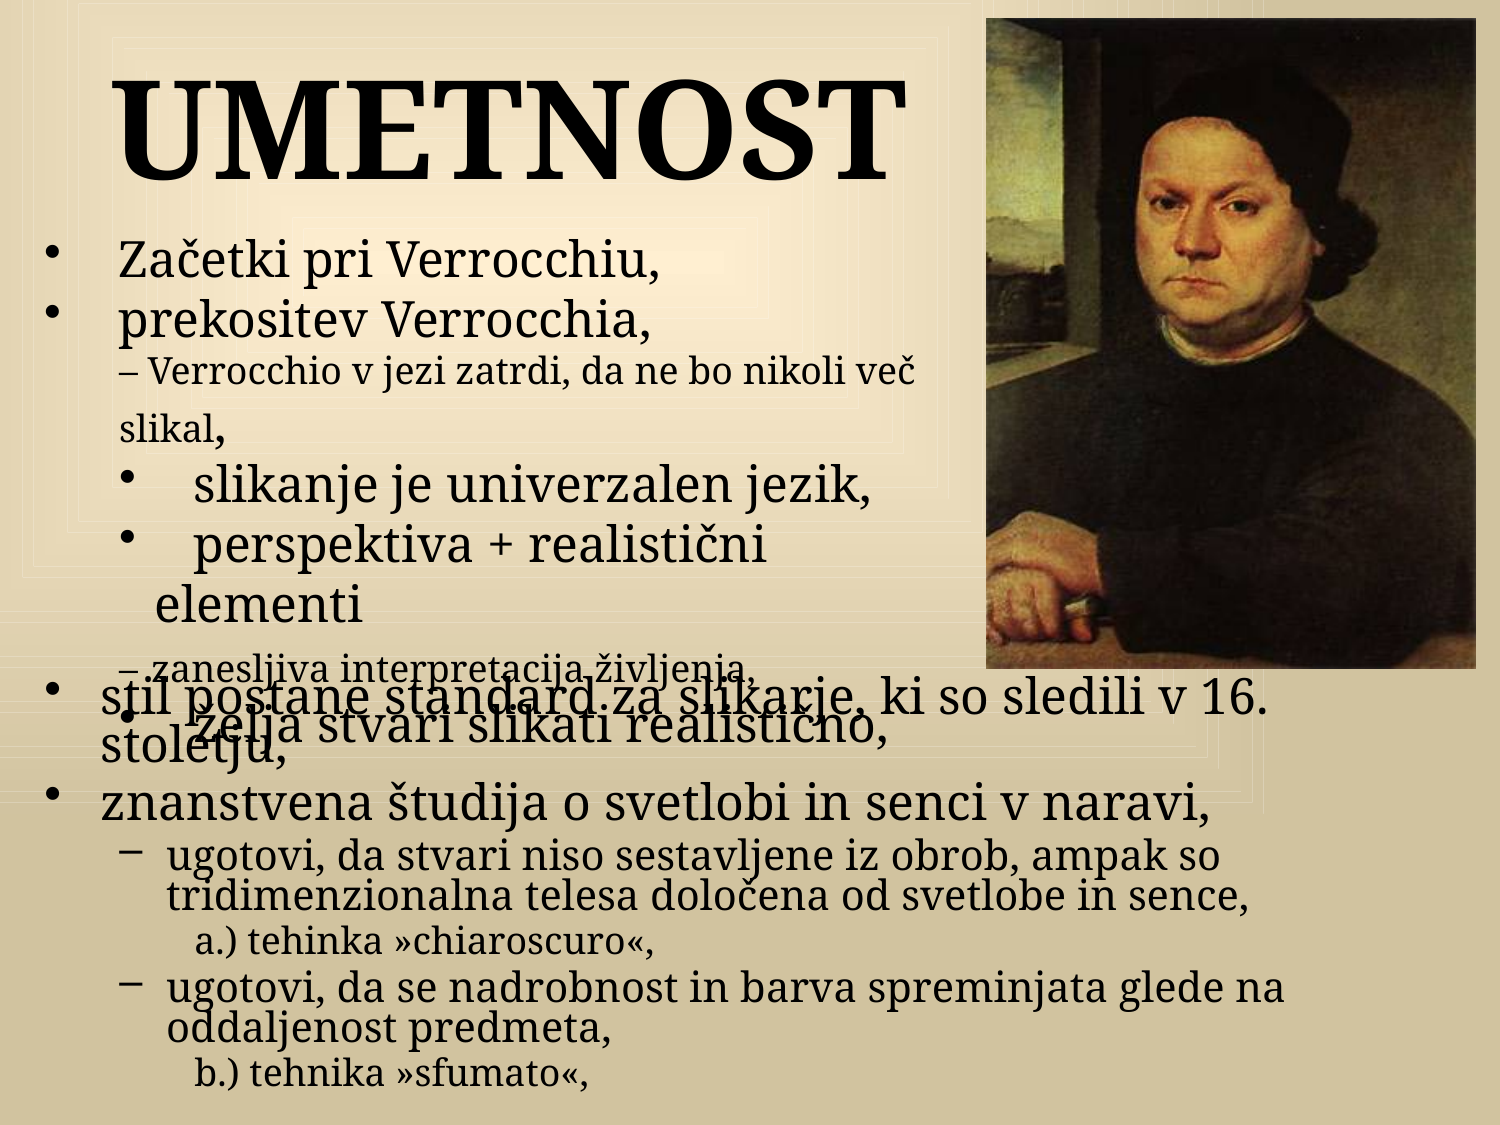

# UMETNOST
 Začetki pri Verrocchiu,
 prekositev Verrocchia,
– Verrocchio v jezi zatrdi, da ne bo nikoli več slikal,
 slikanje je univerzalen jezik,
 perspektiva + realistični elementi
– zanesljiva interpretacija življenja,
 želja stvari slikati realistično,
stil postane standard za slikarje, ki so sledili v 16. stoletju,
znanstvena študija o svetlobi in senci v naravi,
ugotovi, da stvari niso sestavljene iz obrob, ampak so tridimenzionalna telesa določena od svetlobe in sence,
a.) tehinka »chiaroscuro«,
ugotovi, da se nadrobnost in barva spreminjata glede na oddaljenost predmeta,
b.) tehnika »sfumato«,